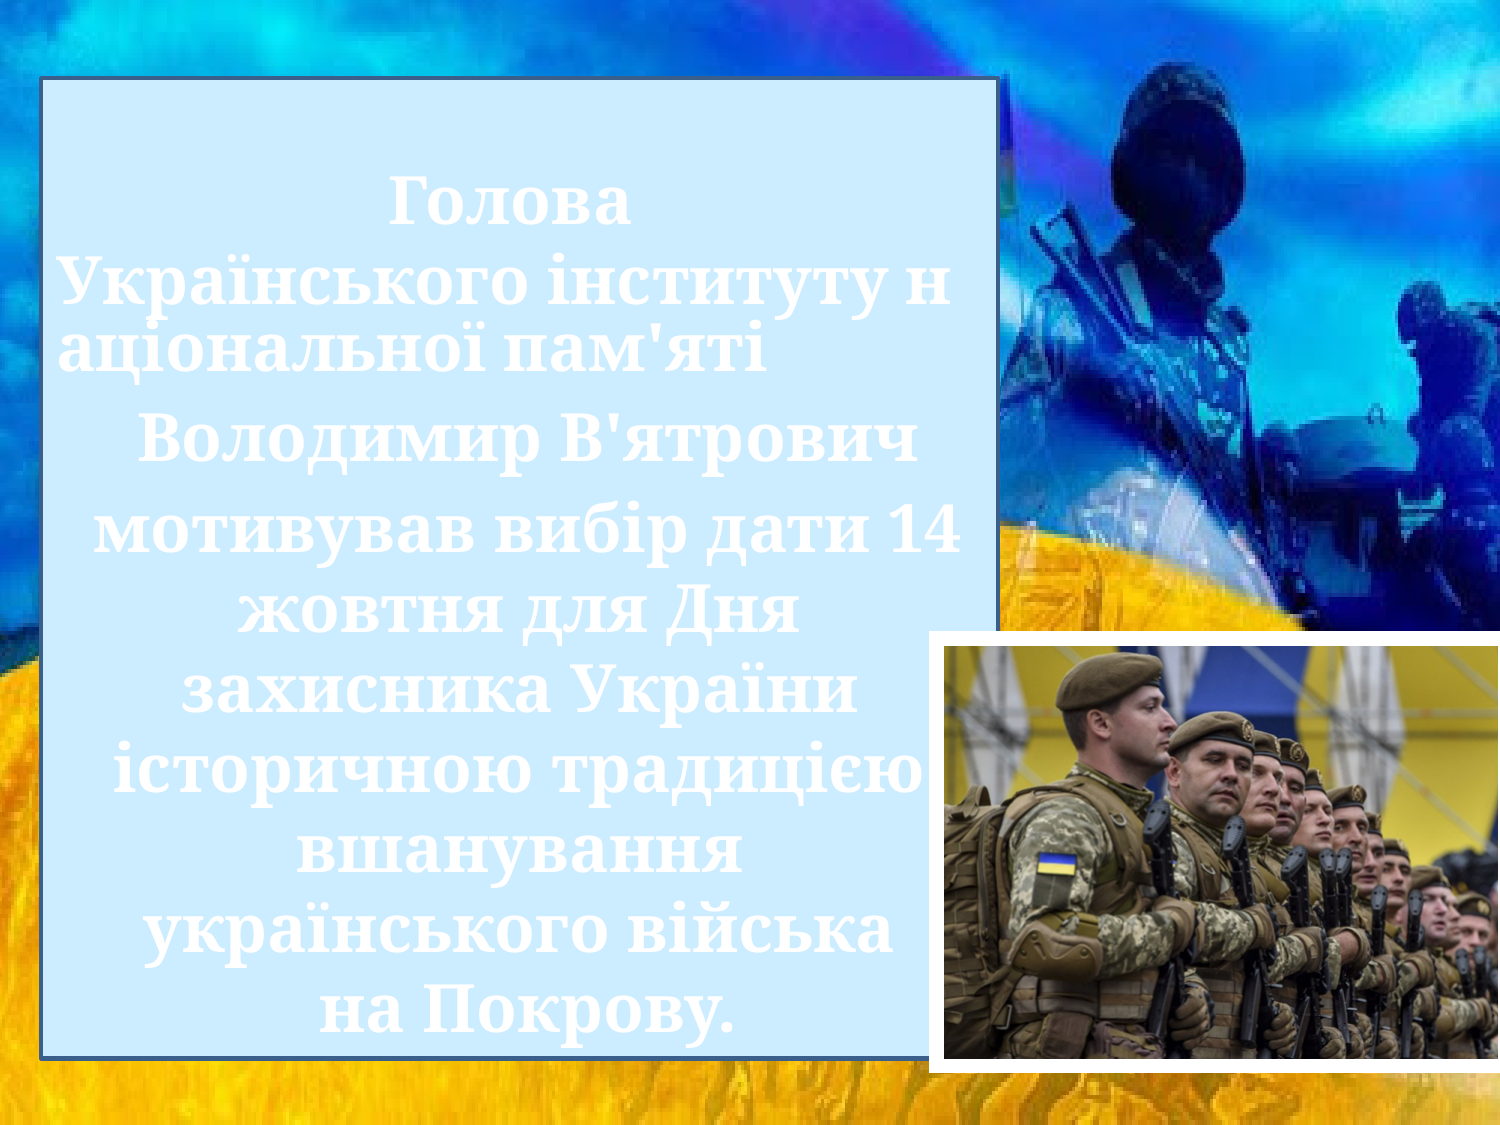

Голова Українського інституту національної пам'яті Володимир В'ятрович мотивував вибір дати 14 жовтня для Дня захисника України історичною традицією вшанування українського війська
 на Покрову.